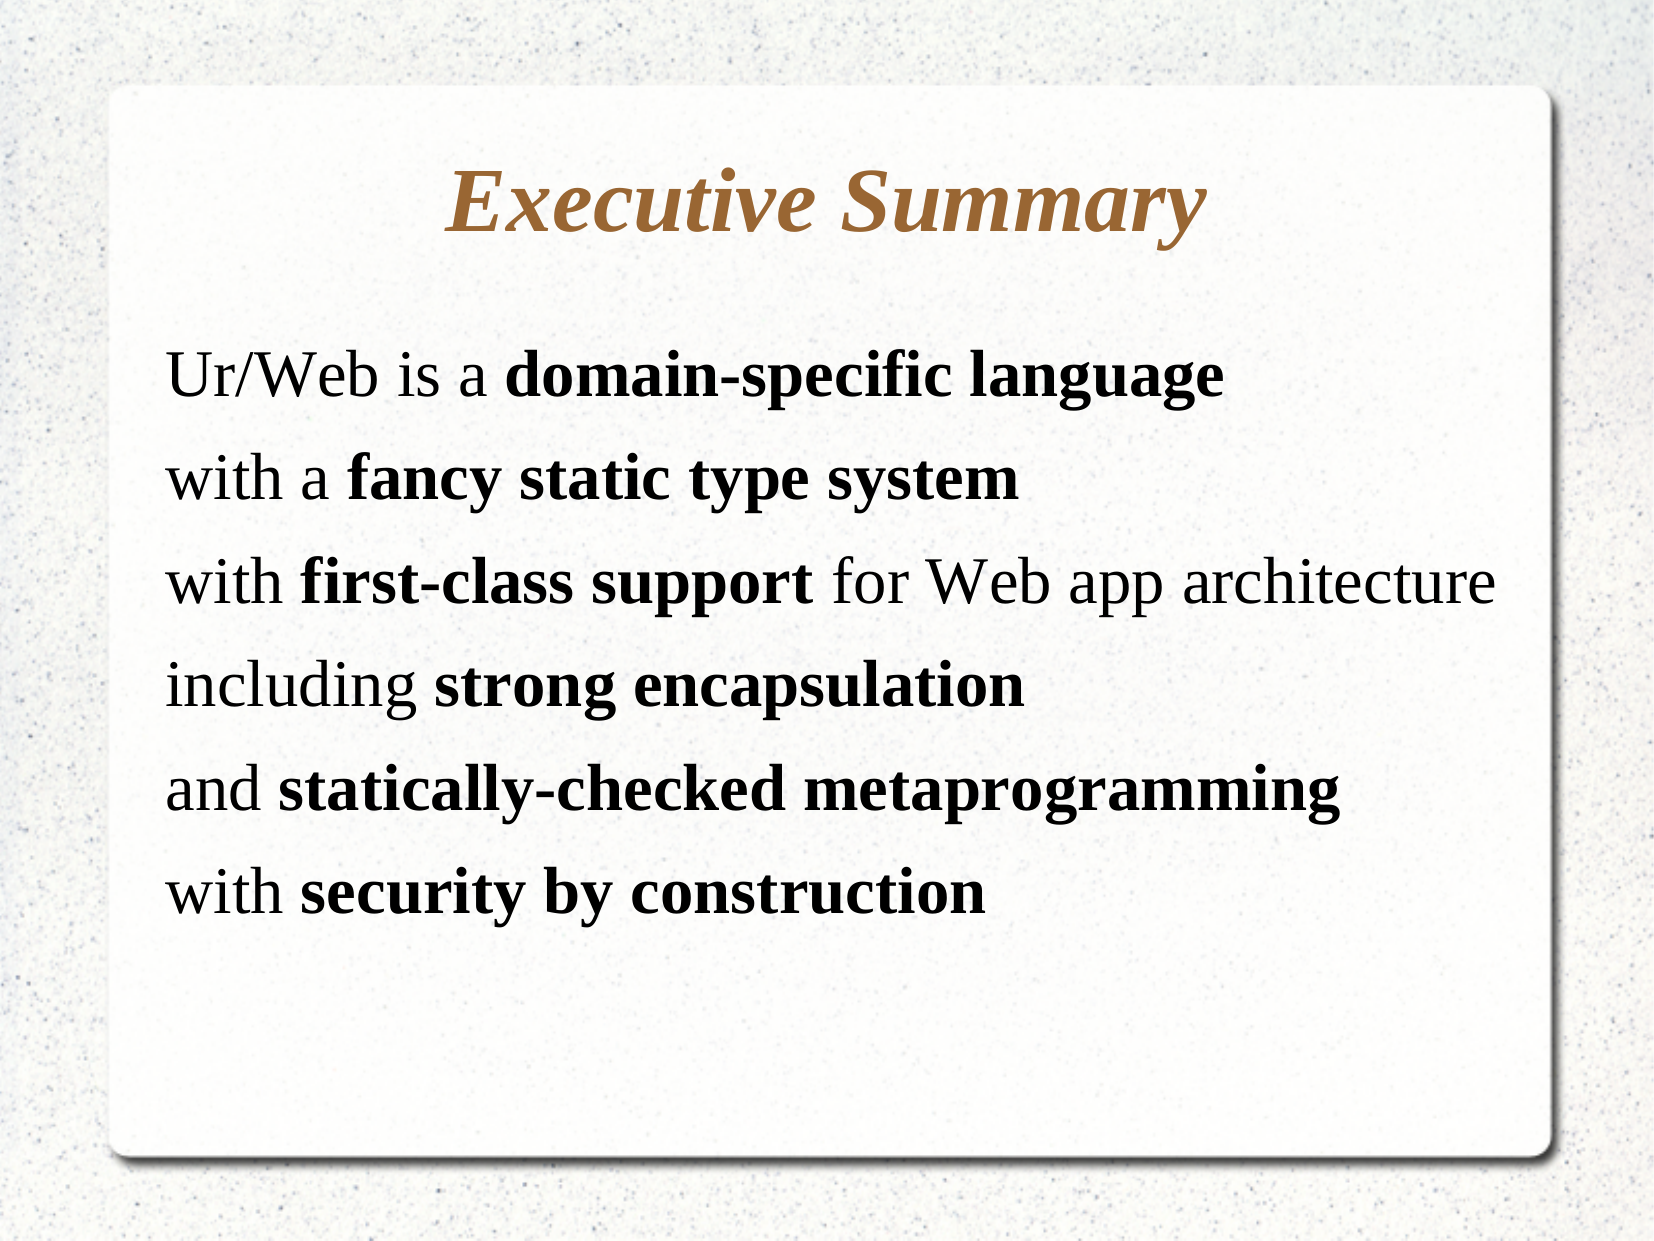

# Executive Summary
Ur/Web is a domain-specific language
with a fancy static type system
with first-class support for Web app architecture
including strong encapsulation
and statically-checked metaprogramming
with security by construction